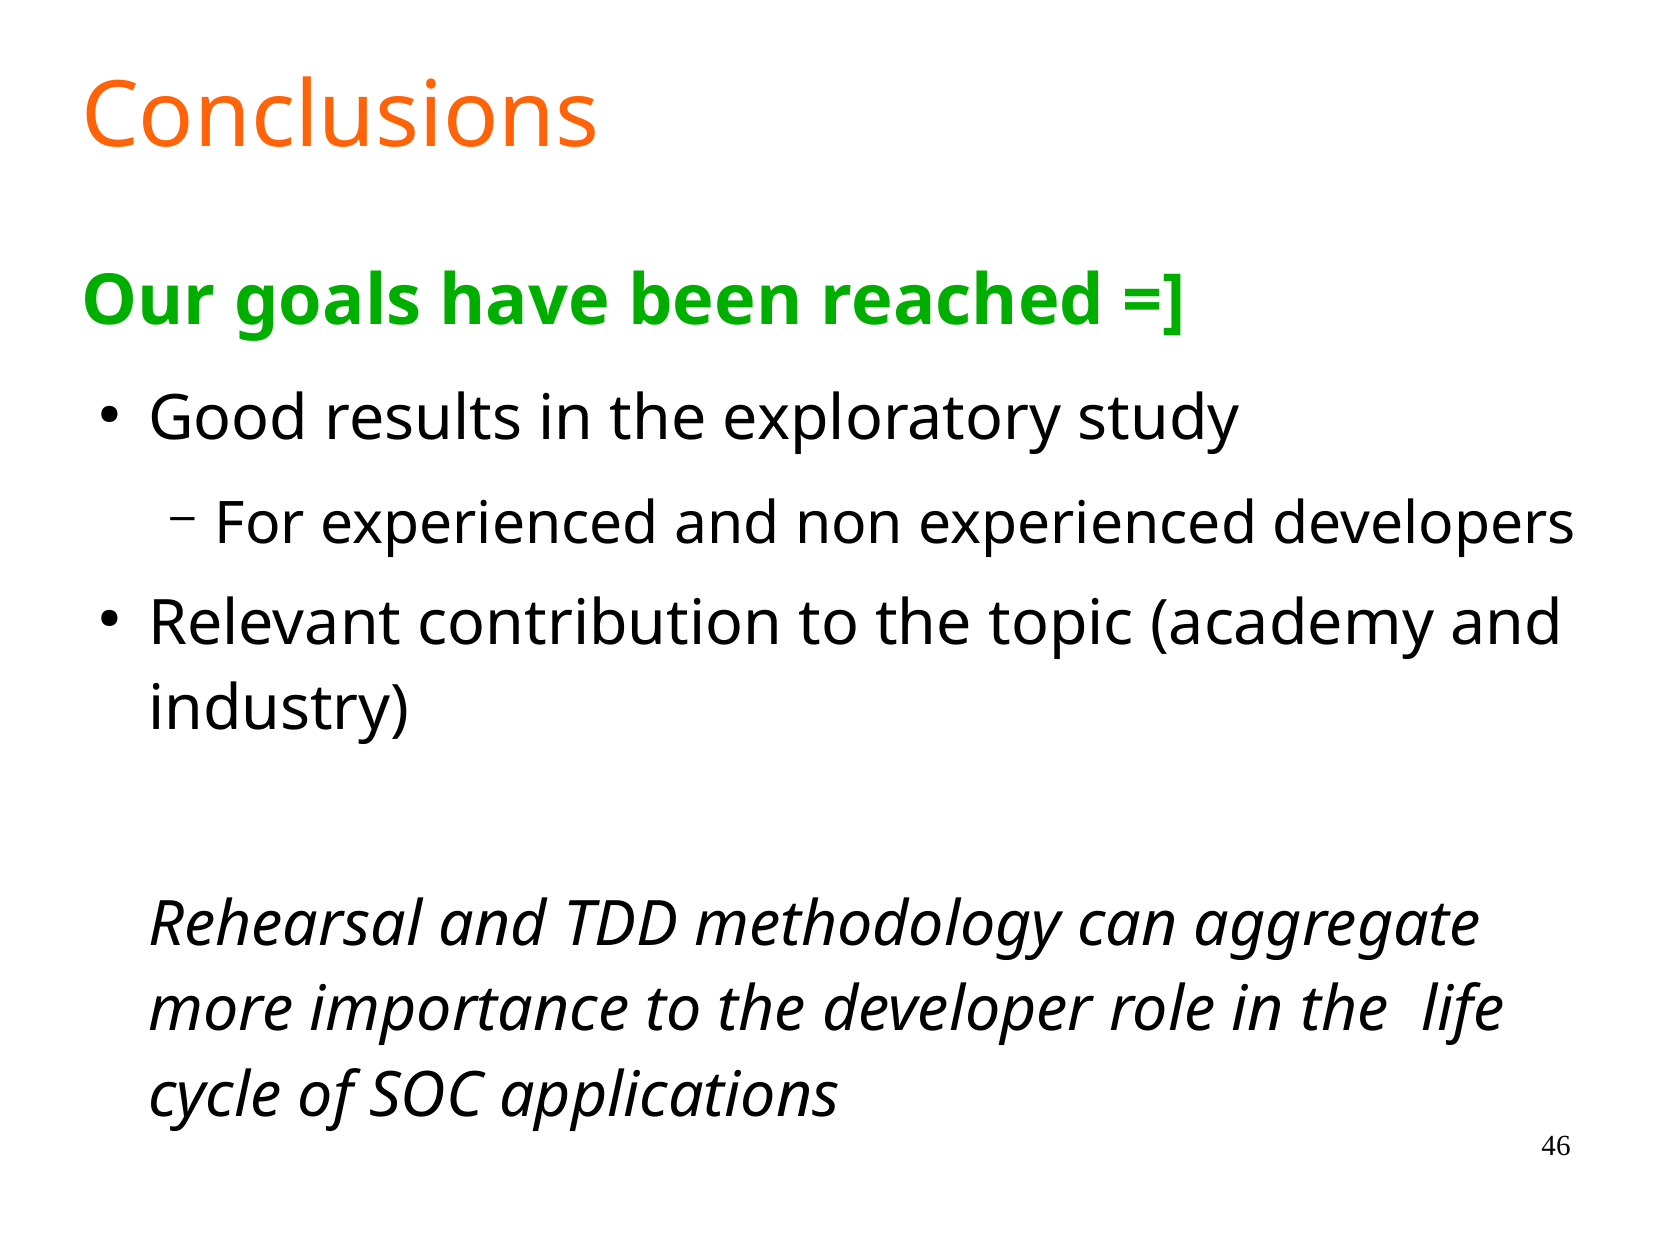

# Conclusions
Our goals have been reached =]
Good results in the exploratory study
For experienced and non experienced developers
Relevant contribution to the topic (academy and industry)
Rehearsal and TDD methodology can aggregate more importance to the developer role in the life cycle of SOC applications
46